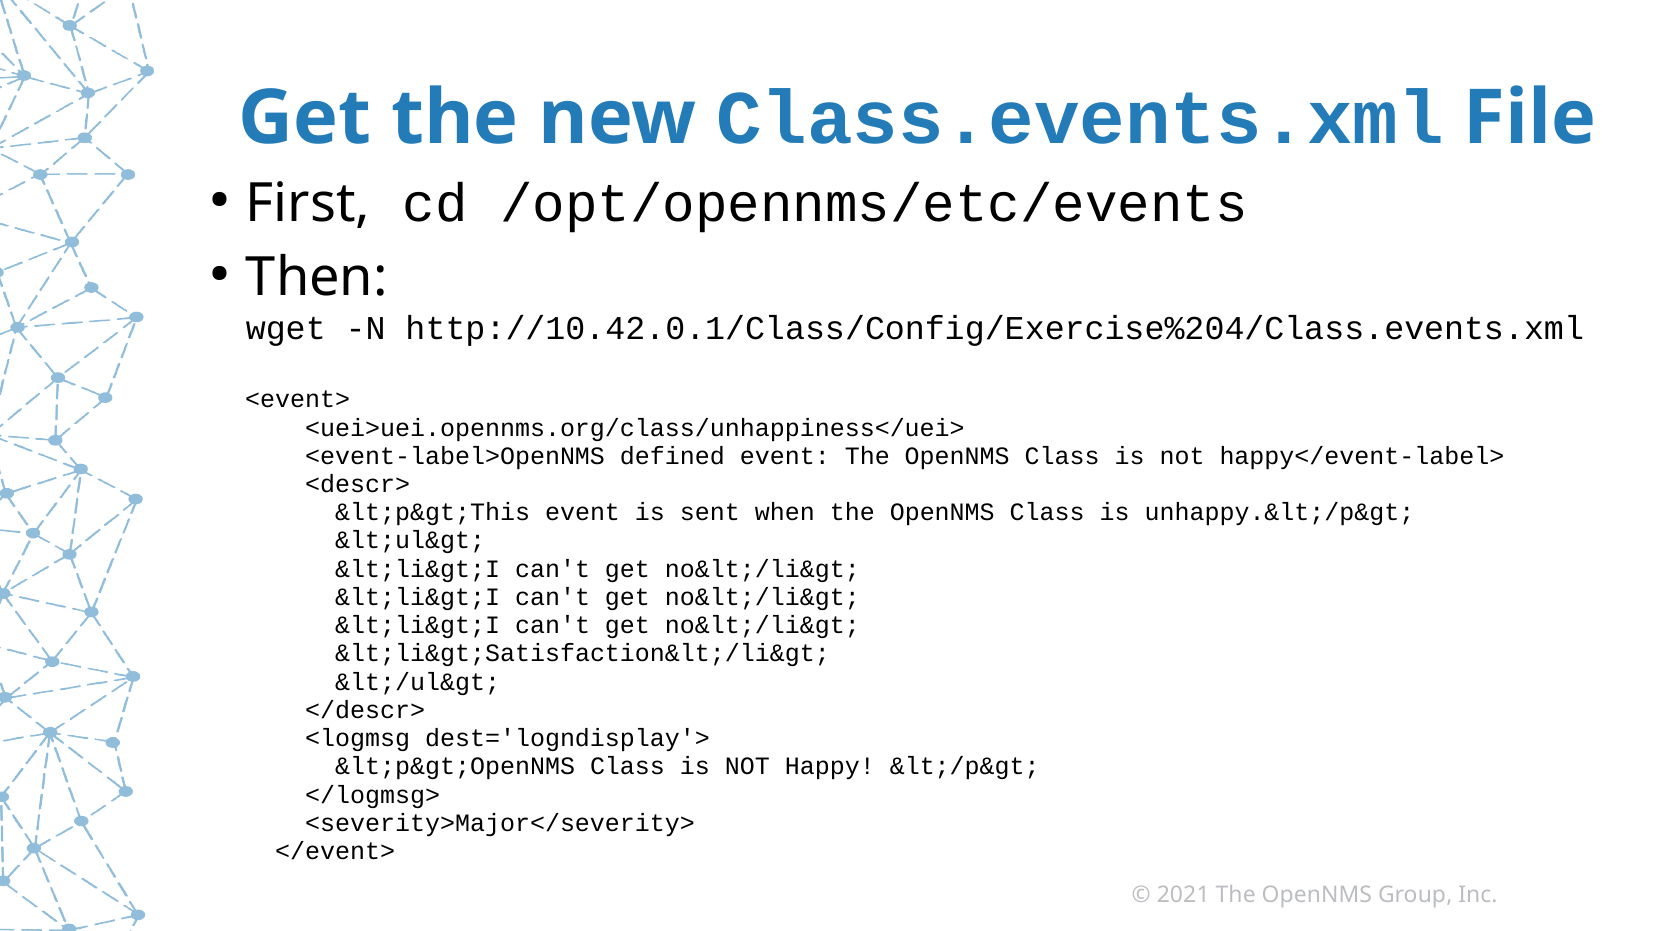

# Get the new Class.events.xml File
First, cd /opt/opennms/etc/events
Then:
wget -N http://10.42.0.1/Class/Config/Exercise%204/Class.events.xml
<event>
 <uei>uei.opennms.org/class/unhappiness</uei>
 <event-label>OpenNMS defined event: The OpenNMS Class is not happy</event-label>
 <descr>
 &lt;p&gt;This event is sent when the OpenNMS Class is unhappy.&lt;/p&gt;
 &lt;ul&gt;
 &lt;li&gt;I can't get no&lt;/li&gt;
 &lt;li&gt;I can't get no&lt;/li&gt;
 &lt;li&gt;I can't get no&lt;/li&gt;
 &lt;li&gt;Satisfaction&lt;/li&gt;
 &lt;/ul&gt;
 </descr>
 <logmsg dest='logndisplay'>
 &lt;p&gt;OpenNMS Class is NOT Happy! &lt;/p&gt;
 </logmsg>
 <severity>Major</severity>
 </event>